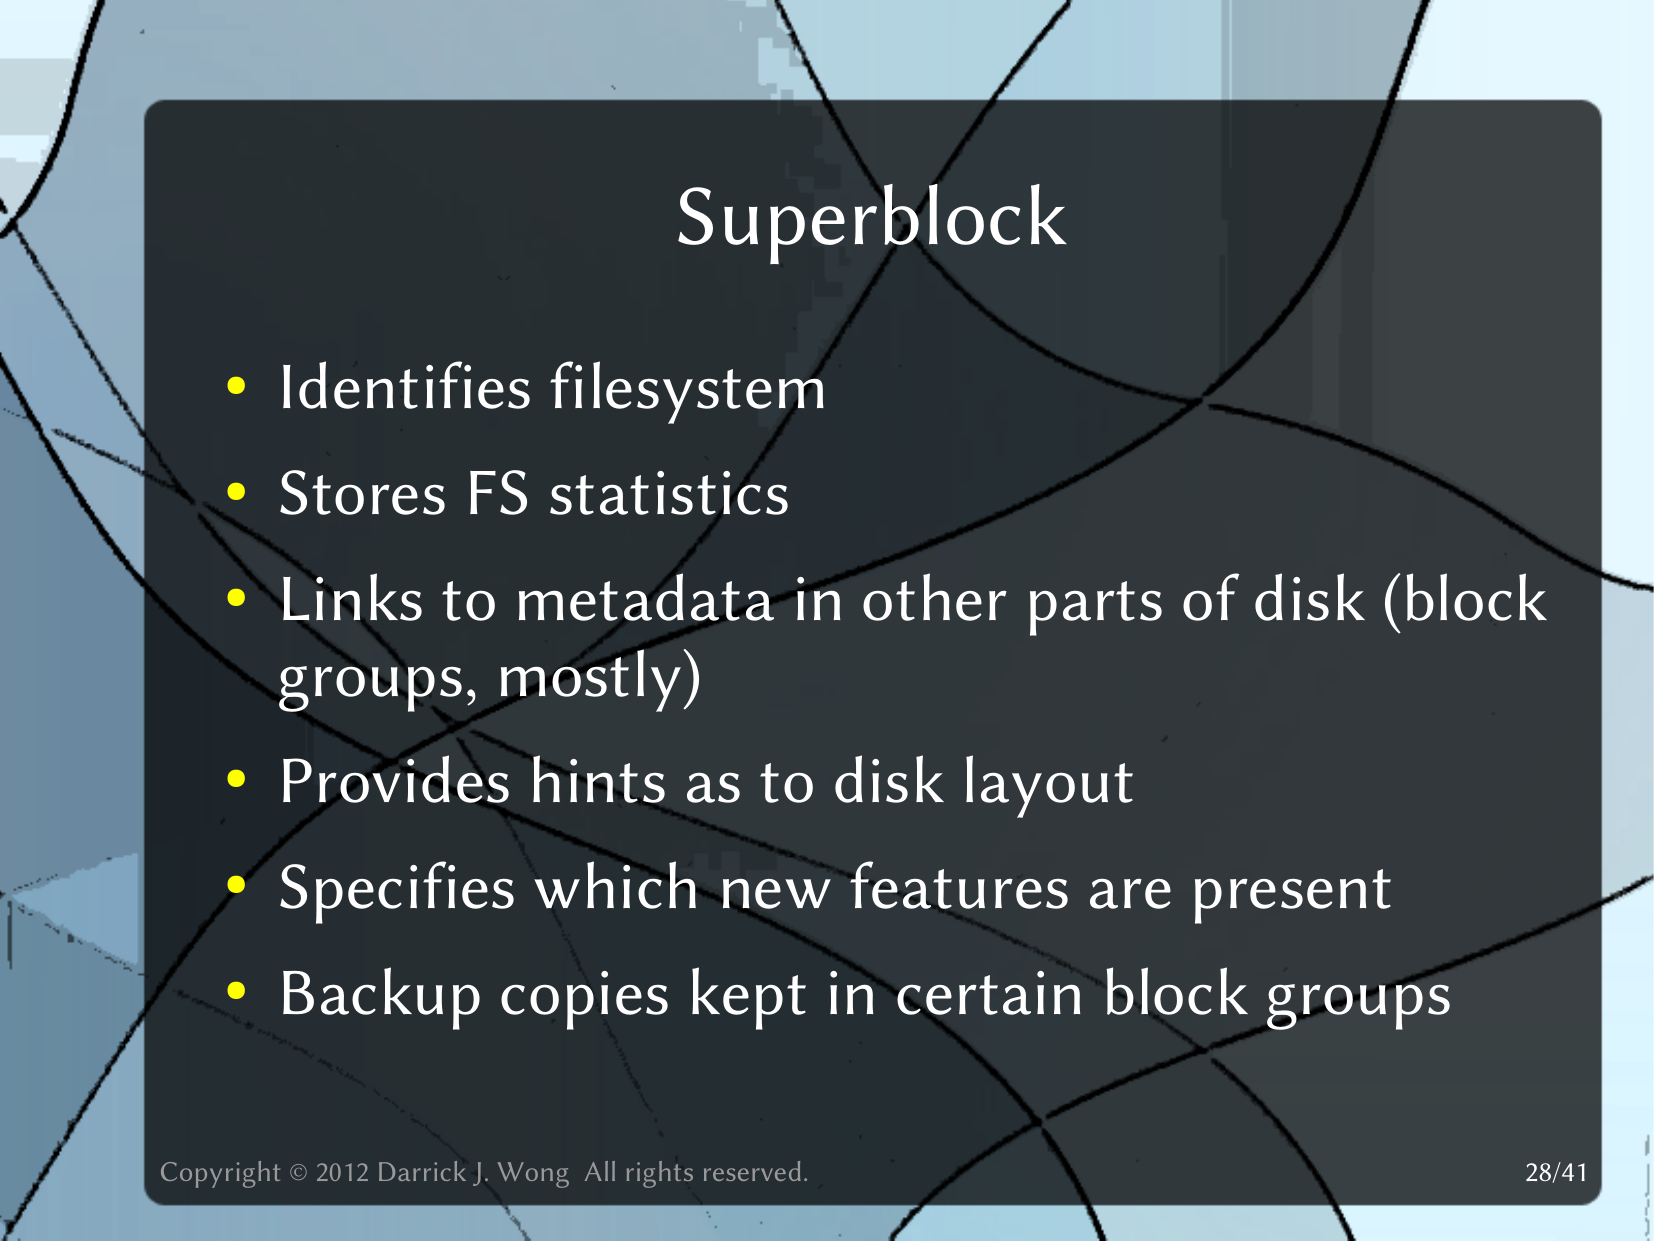

# Superblock
Identifies filesystem
Stores FS statistics
Links to metadata in other parts of disk (block groups, mostly)
Provides hints as to disk layout
Specifies which new features are present
Backup copies kept in certain block groups
28